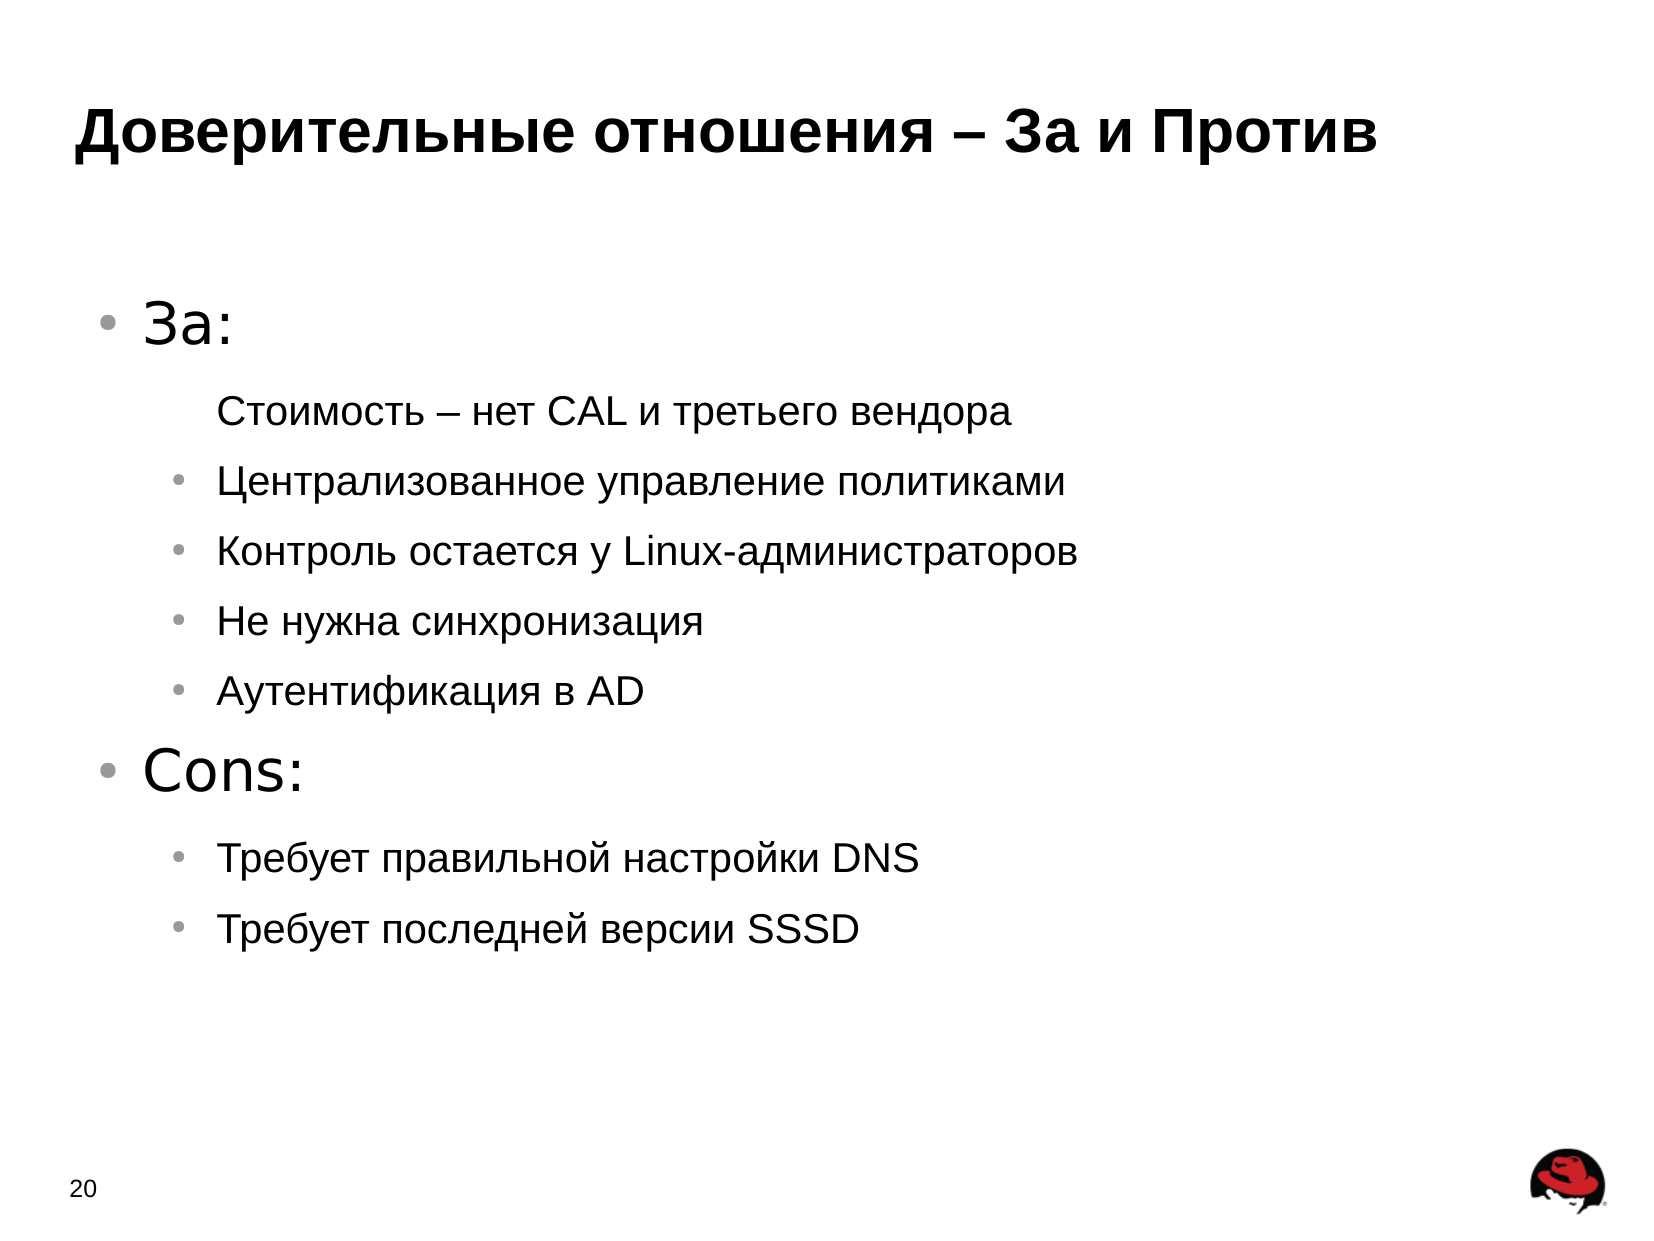

# Доверительные отношения – За и Против
За:
Стоимость – нет CAL и третьего вендора
Централизованное управление политиками
Контроль остается у Linux-администраторов
Не нужна синхронизация
Аутентификация в AD
Cons:
Требует правильной настройки DNS
Требует последней версии SSSD